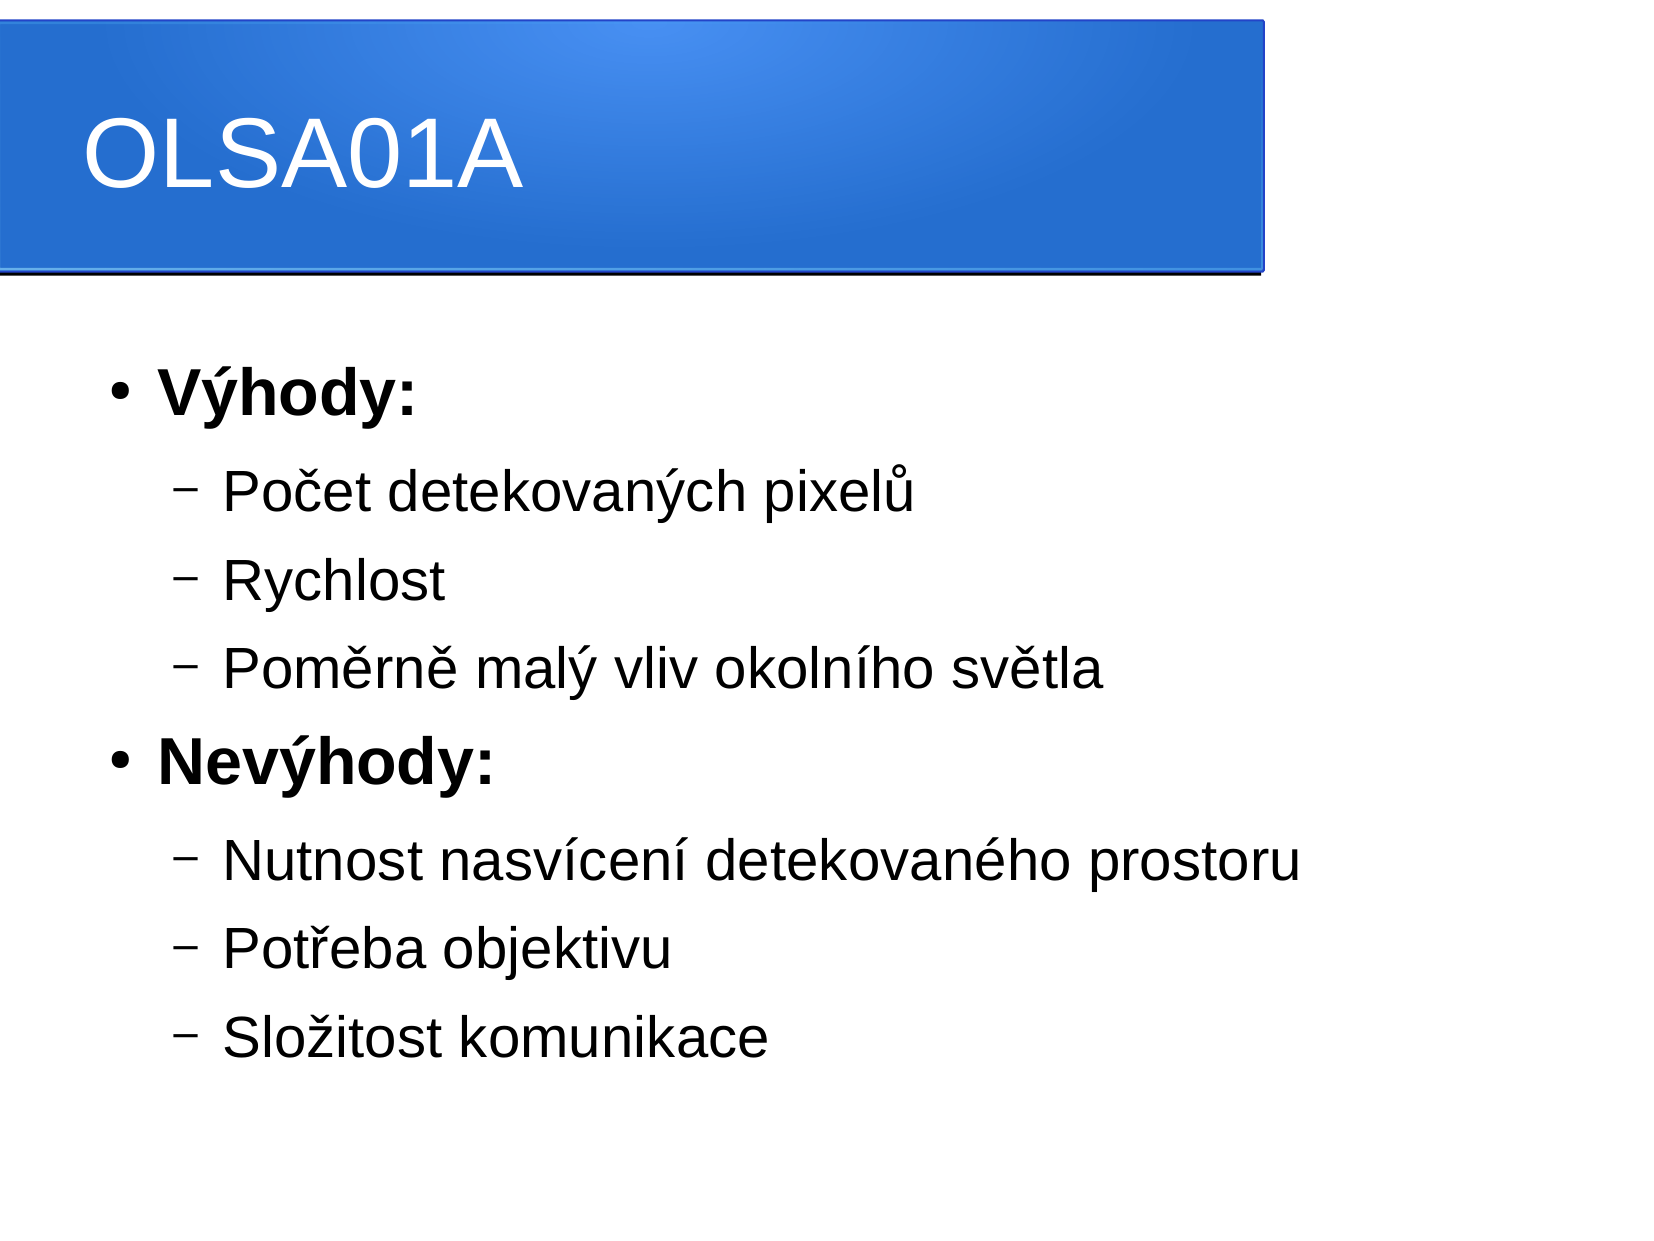

# OLSA01A
Výhody:
Počet detekovaných pixelů
Rychlost
Poměrně malý vliv okolního světla
Nevýhody:
Nutnost nasvícení detekovaného prostoru
Potřeba objektivu
Složitost komunikace